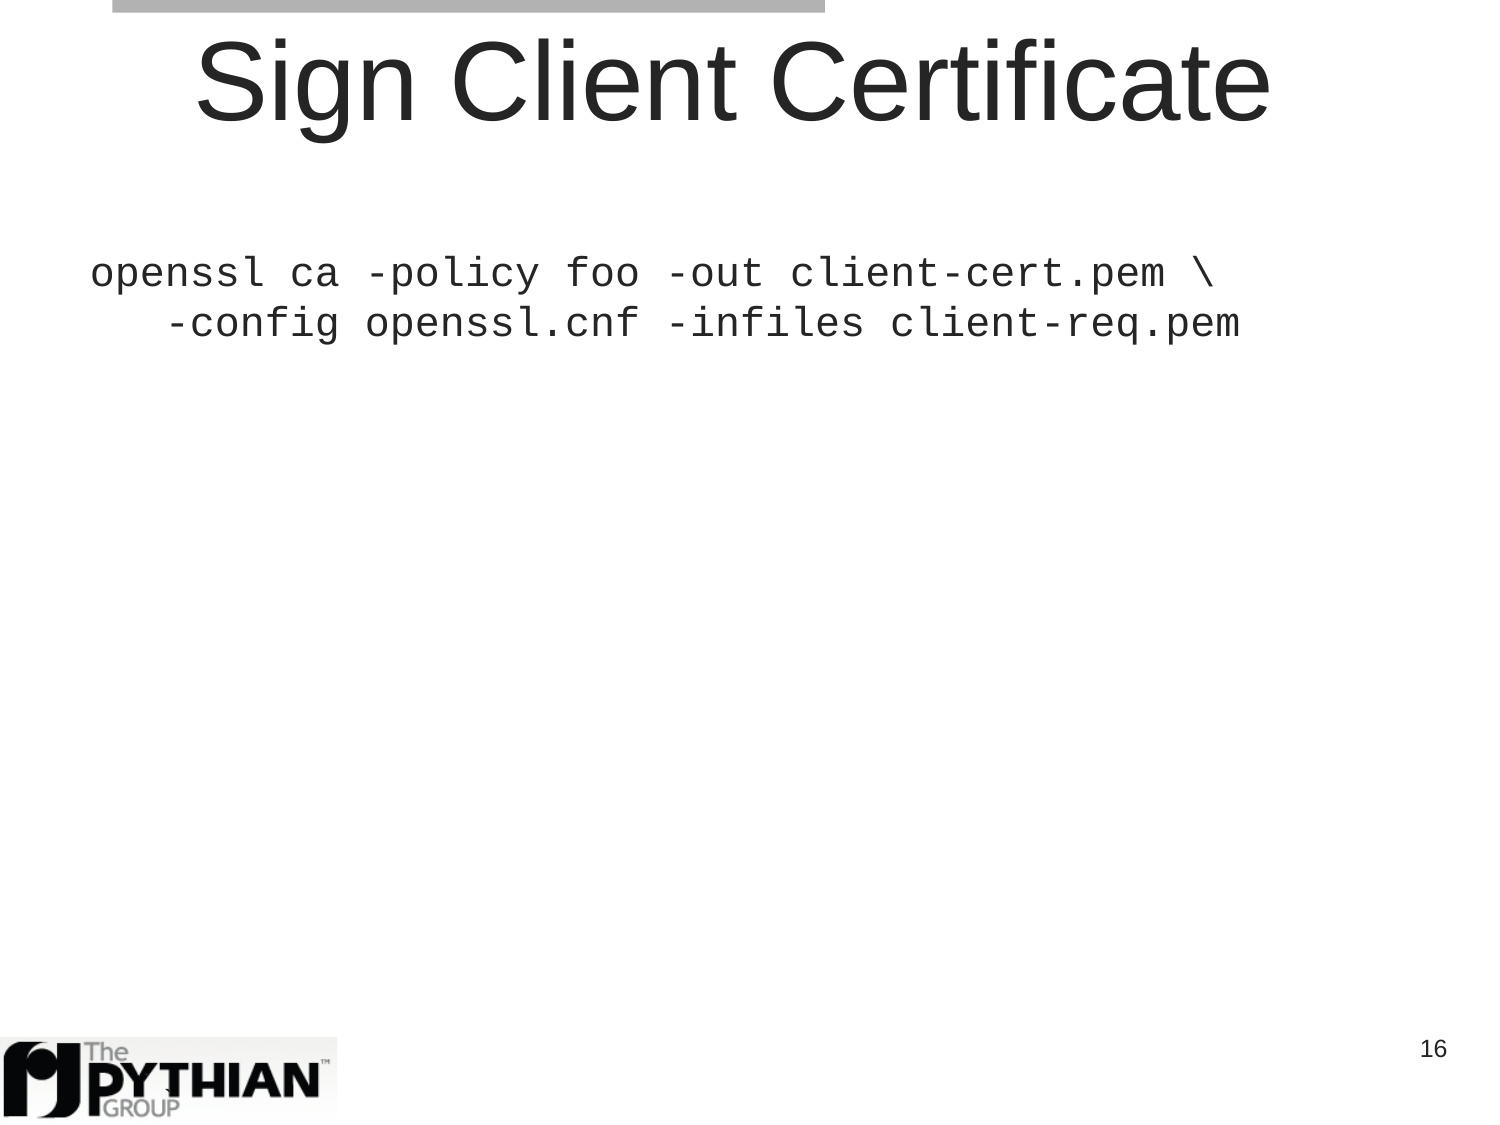

Sign Client Certificate
openssl ca -policy foo -out client-cert.pem \
 -config openssl.cnf -infiles client-req.pem